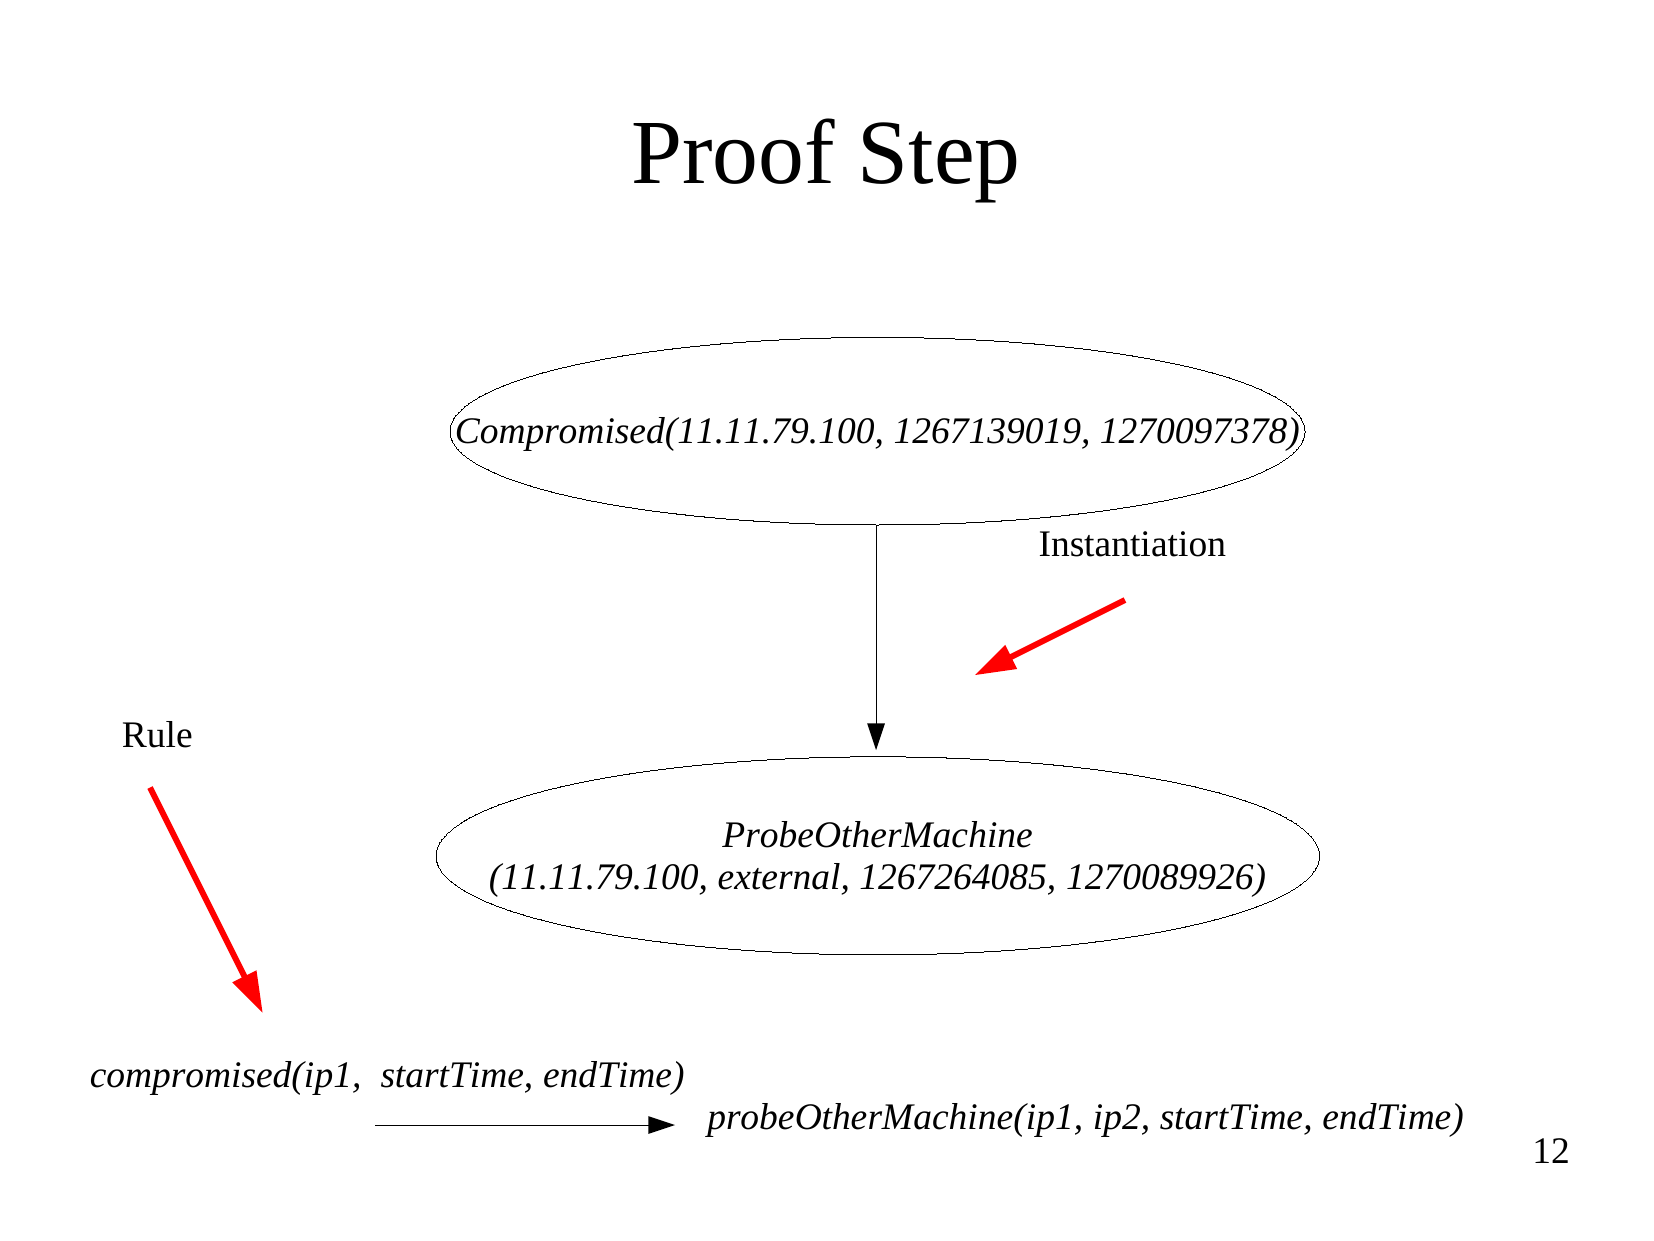

# Proof Step
Compromised(11.11.79.100, 1267139019, 1270097378)
Instantiation
Rule
ProbeOtherMachine
(11.11.79.100, external, 1267264085, 1270089926)
compromised(ip1, startTime, endTime)
 probeOtherMachine(ip1, ip2, startTime, endTime)
12